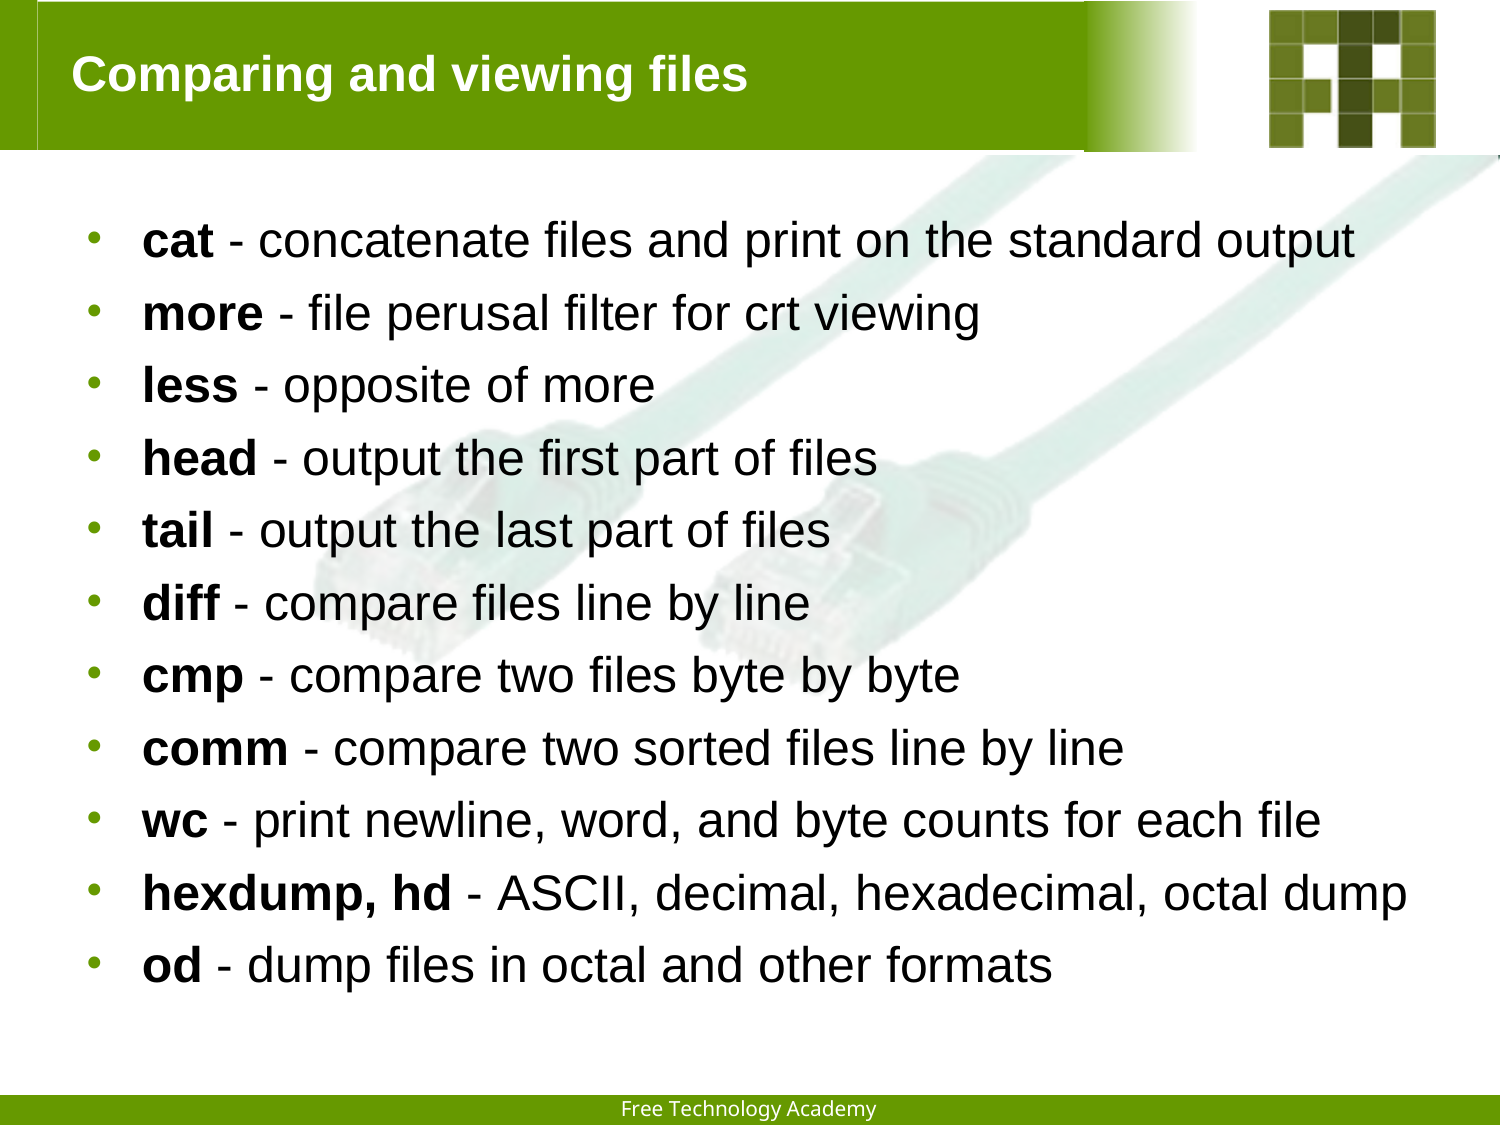

# Comparing and viewing files
cat - concatenate files and print on the standard output
more - file perusal filter for crt viewing
less - opposite of more
head - output the first part of files
tail - output the last part of files
diff - compare files line by line
cmp - compare two files byte by byte
comm - compare two sorted files line by line
wc - print newline, word, and byte counts for each file
hexdump, hd - ASCII, decimal, hexadecimal, octal dump
od - dump files in octal and other formats